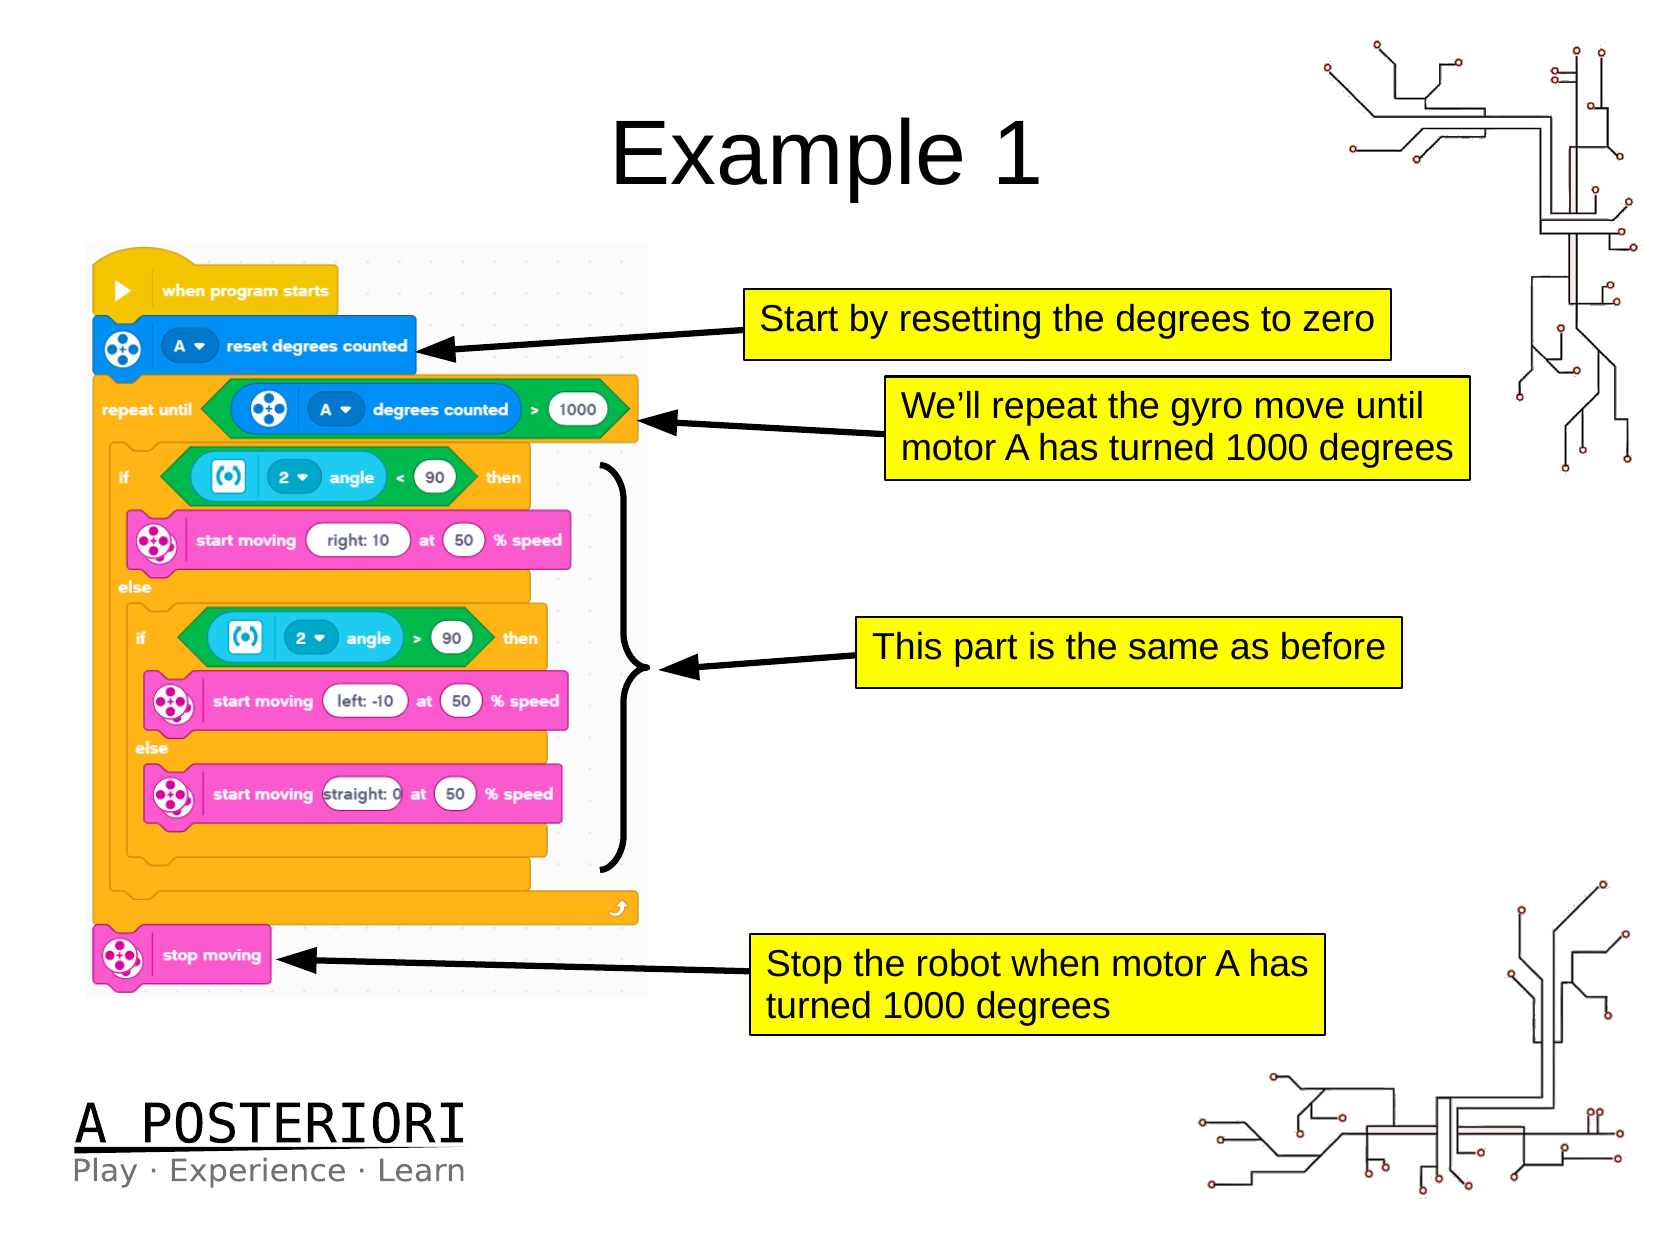

# Example 1
Start by resetting the degrees to zero
We’ll repeat the gyro move until
motor A has turned 1000 degrees
This part is the same as before
Stop the robot when motor A has
turned 1000 degrees